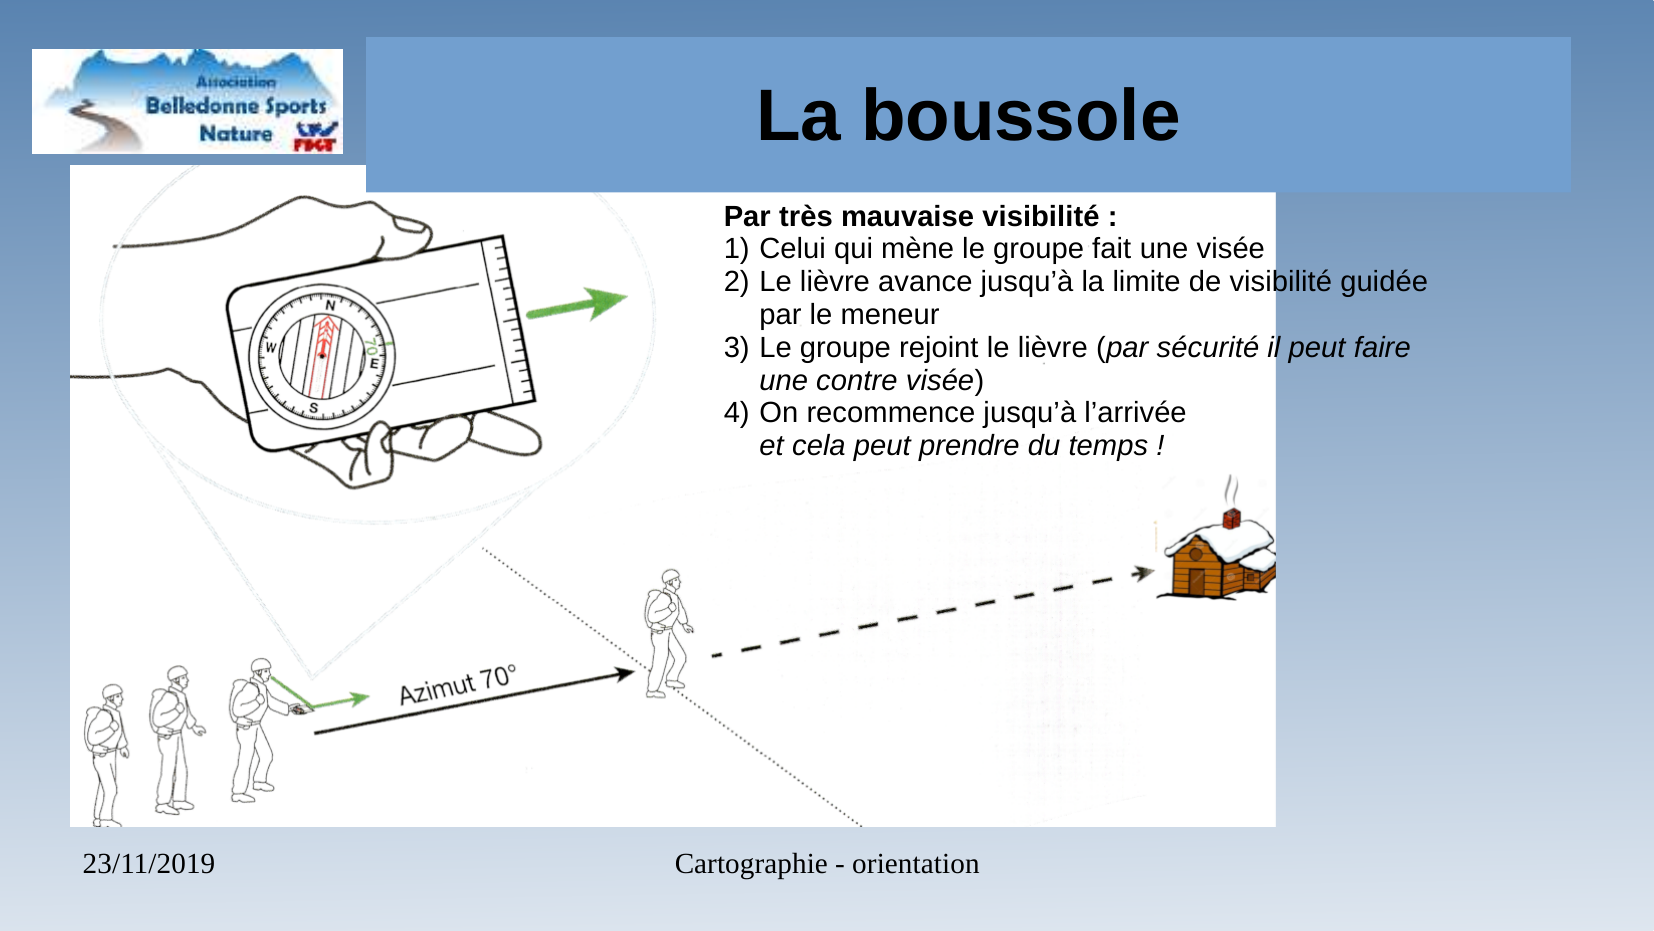

# La boussole
Par très mauvaise visibilité :
Celui qui mène le groupe fait une visée
Le lièvre avance jusqu’à la limite de visibilité guidée par le meneur
Le groupe rejoint le lièvre (par sécurité il peut faire une contre visée)
On recommence jusqu’à l’arrivée
et cela peut prendre du temps !